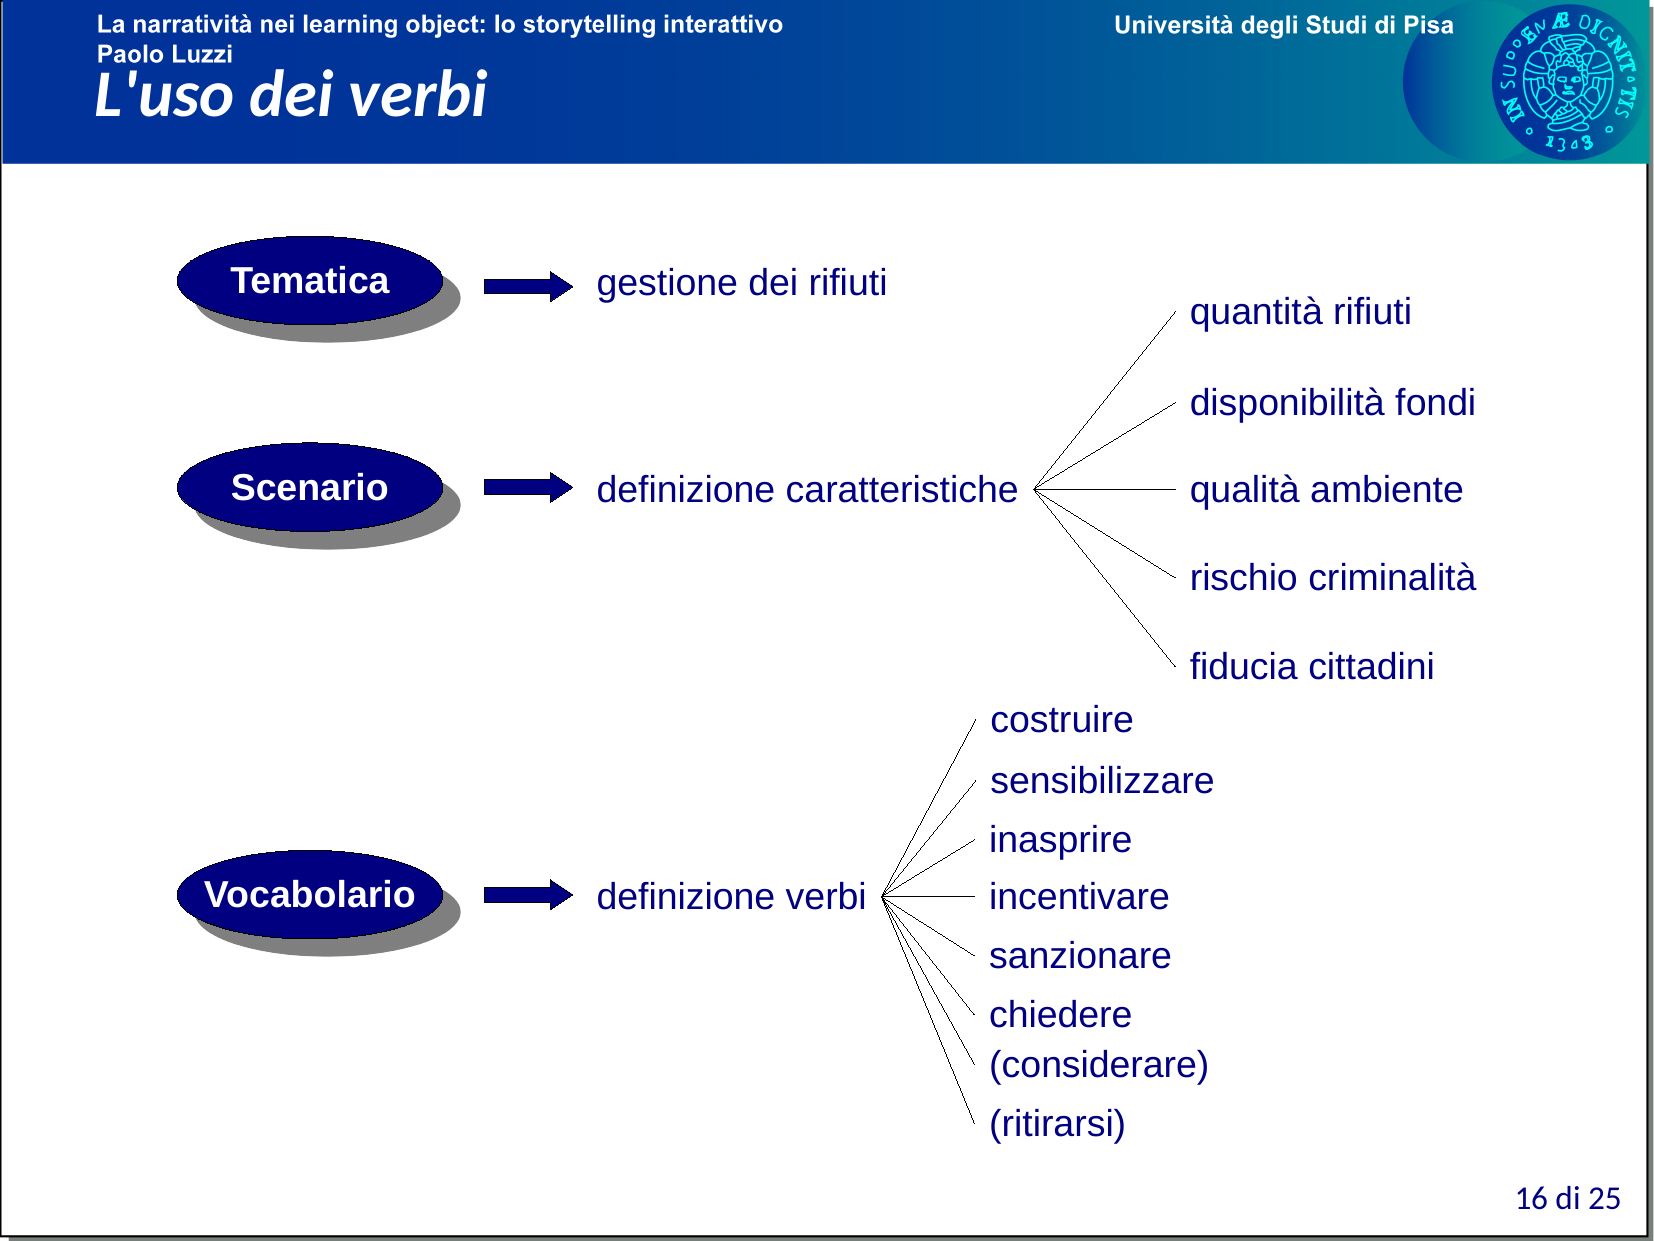

L'uso dei verbi
Tematica
gestione dei rifiuti
quantità rifiuti
disponibilità fondi
Scenario
definizione caratteristiche
qualità ambiente
rischio criminalità
fiducia cittadini
costruire
sensibilizzare
inasprire
Vocabolario
definizione verbi
incentivare
sanzionare
chiedere
(considerare)
(ritirarsi)
16
16 di 25